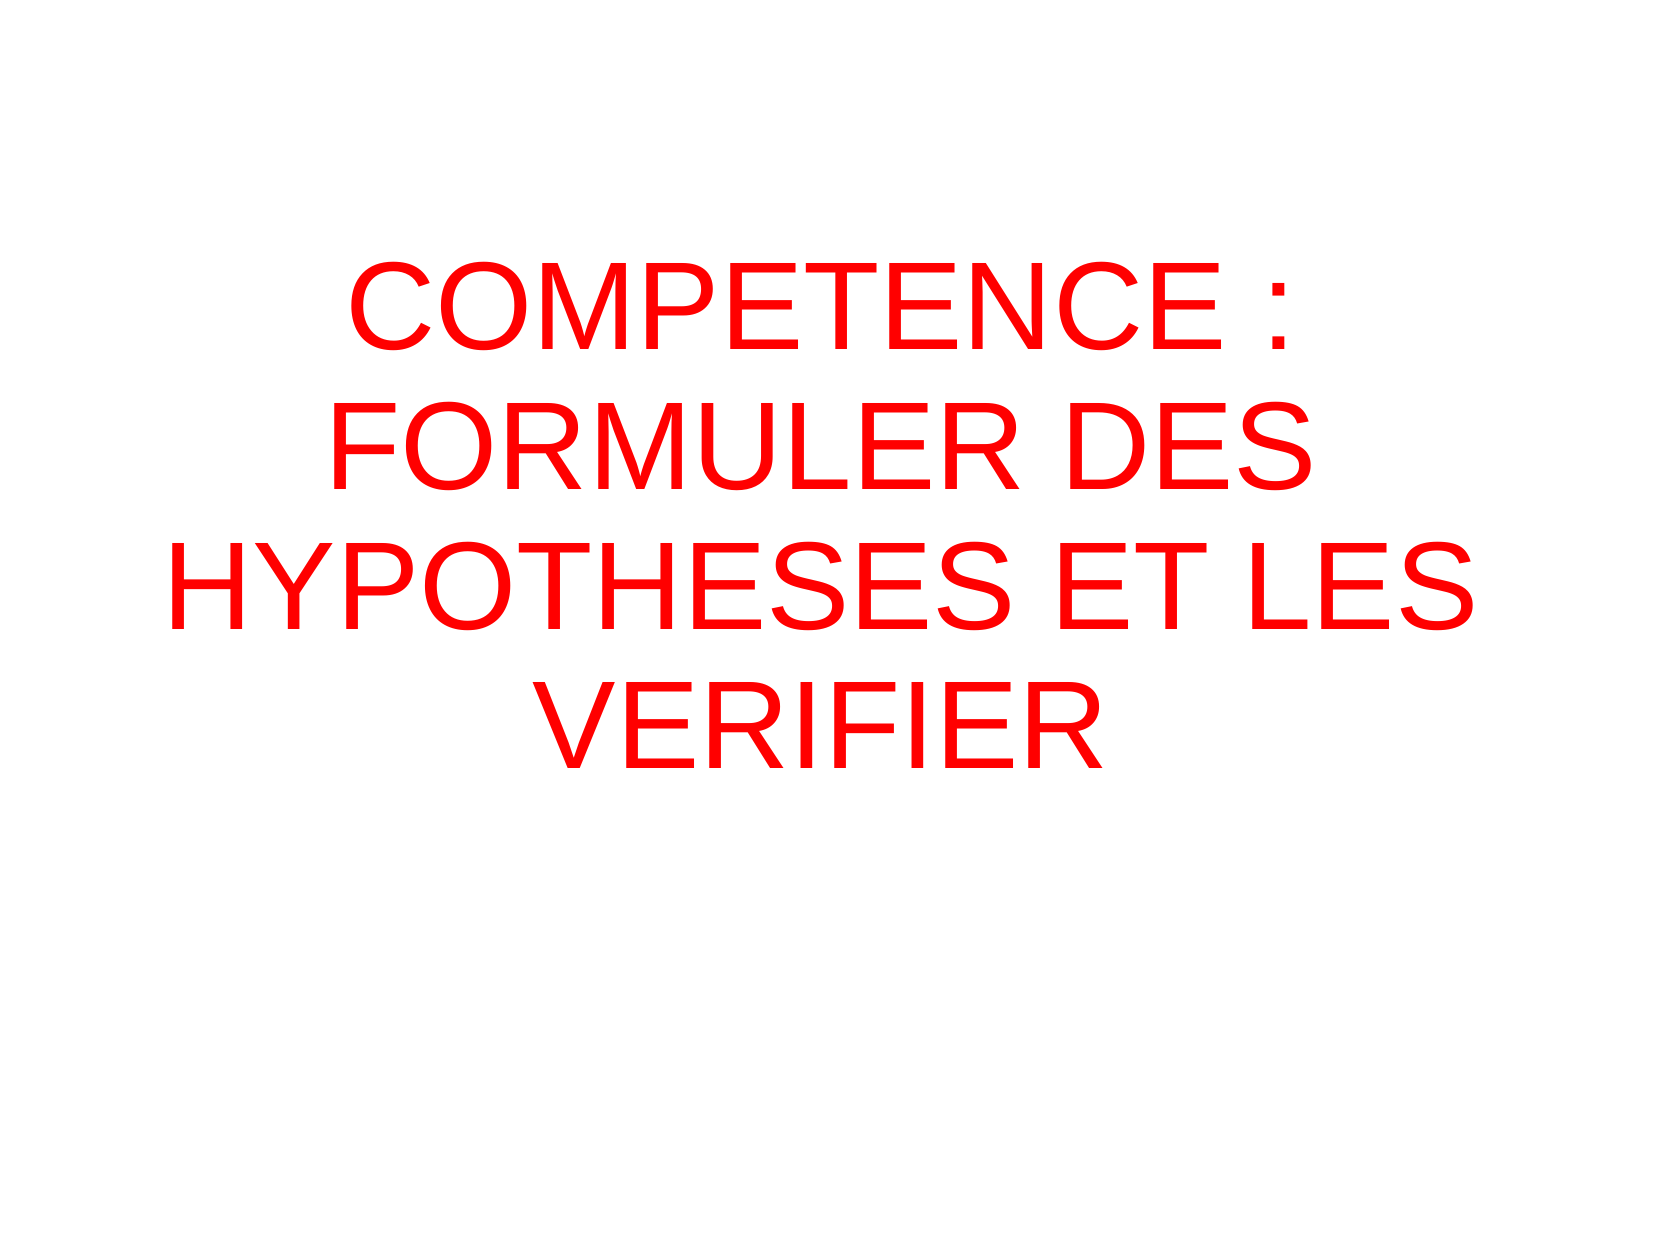

# COMPETENCE : FORMULER DES HYPOTHESES ET LES VERIFIER